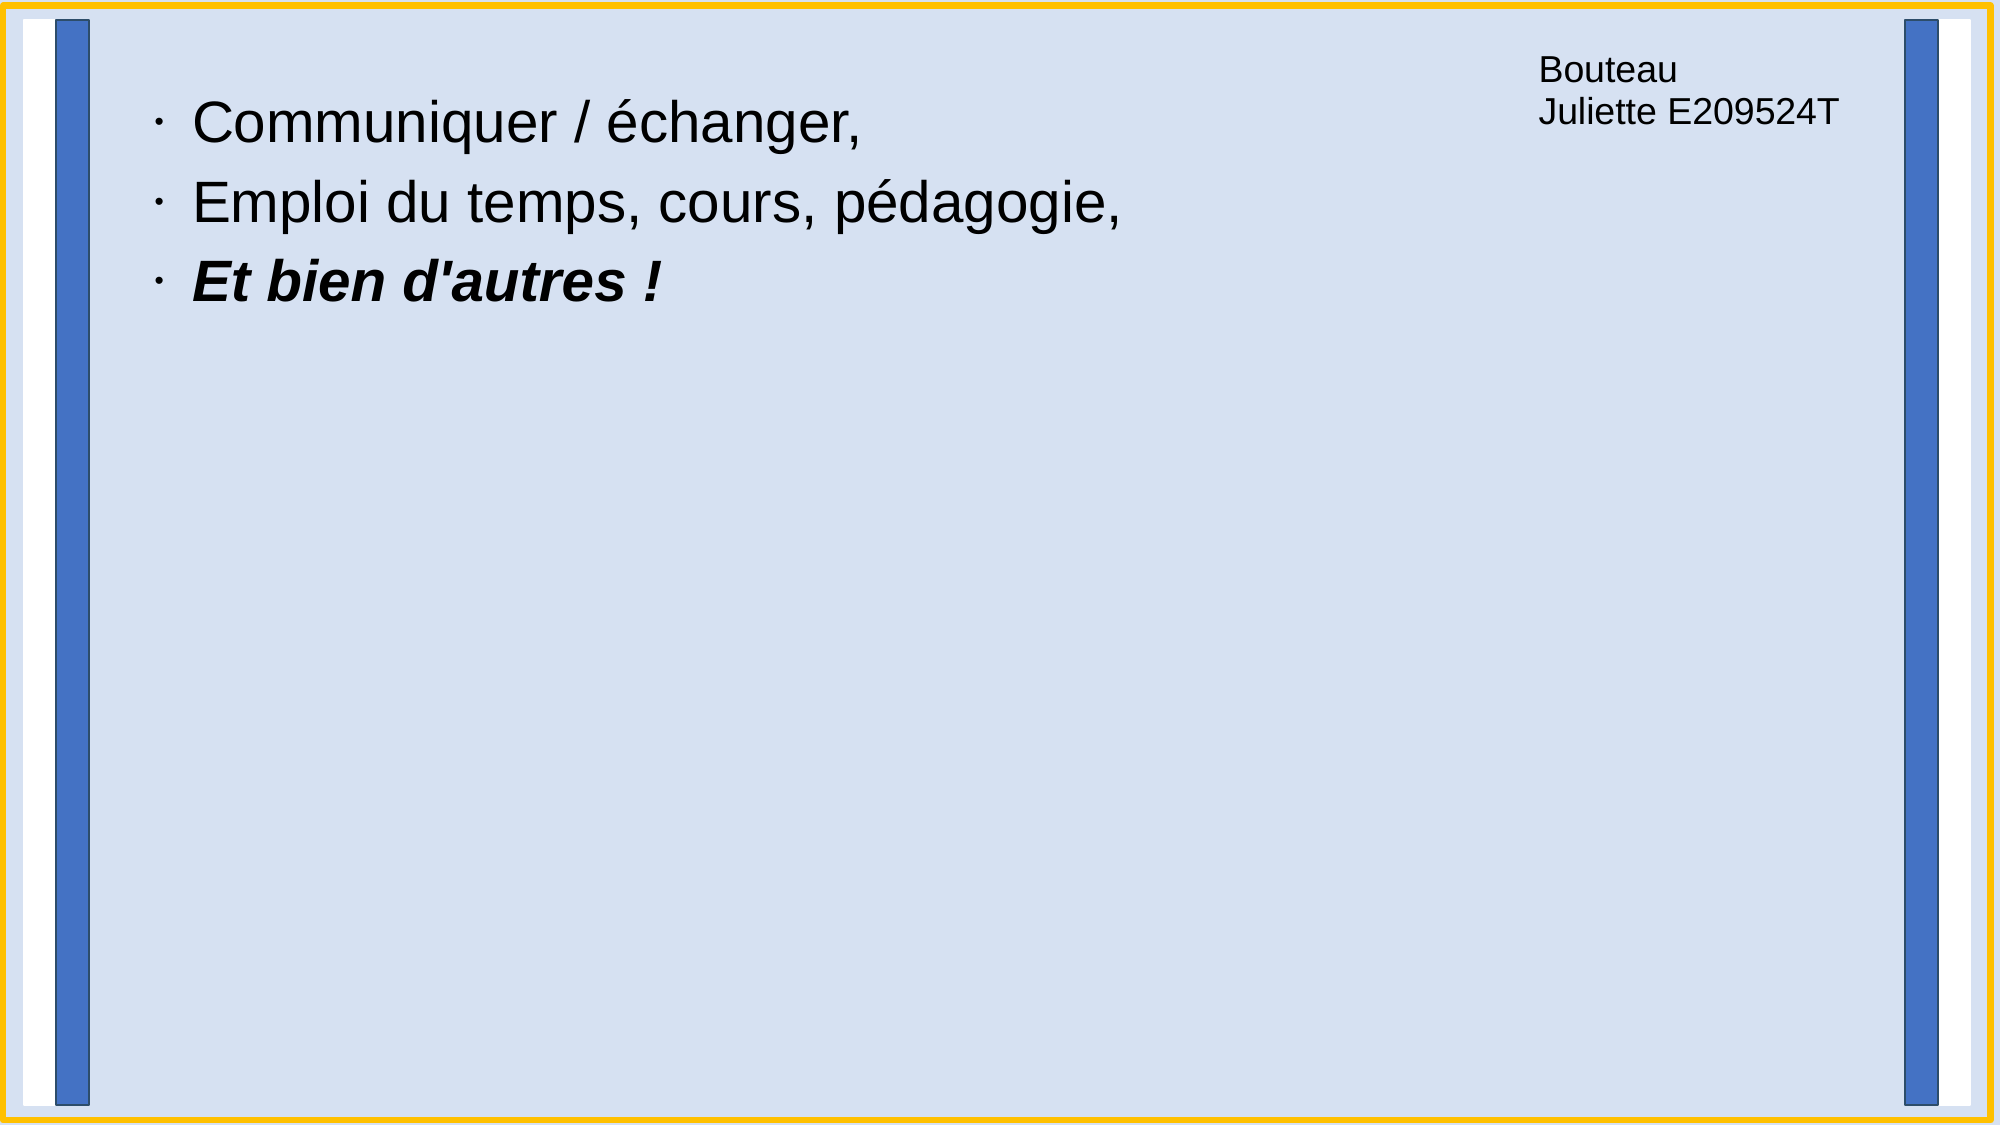

Bouteau
Juliette E209524T
# Communiquer / échanger,
Emploi du temps, cours, pédagogie,
Et bien d'autres !